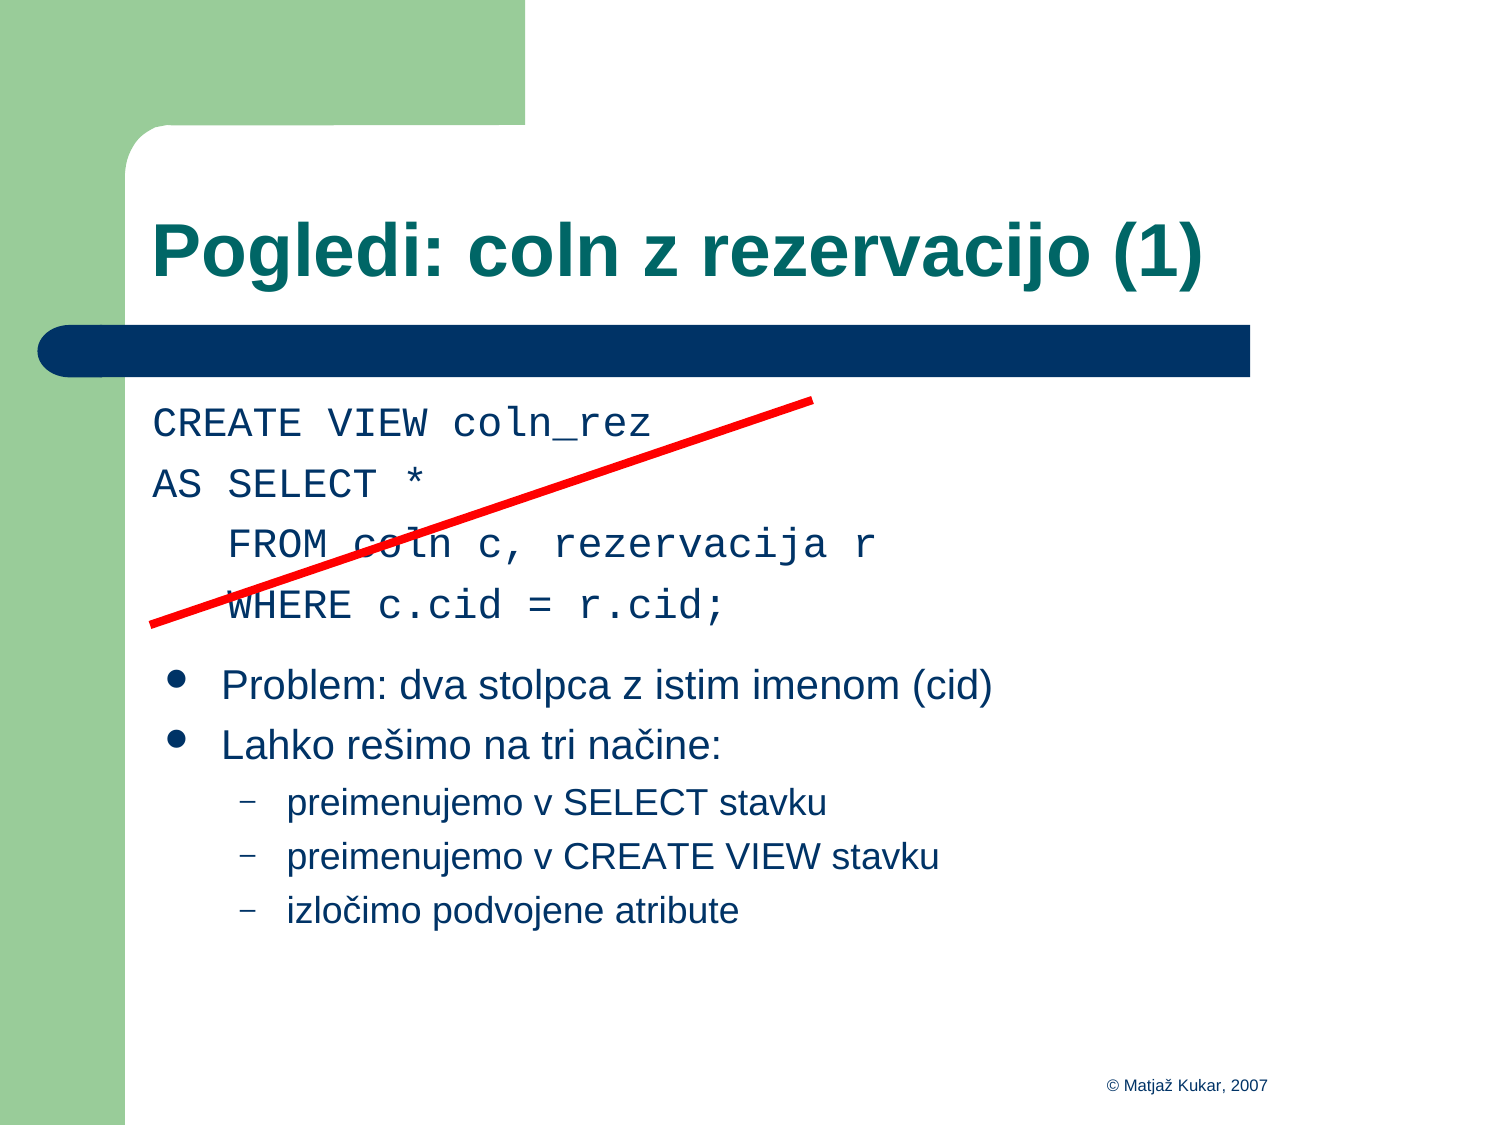

# Pogledi: coln z rezervacijo (1)
CREATE VIEW coln_rez
AS SELECT *
 FROM coln c, rezervacija r
 WHERE c.cid = r.cid;
Problem: dva stolpca z istim imenom (cid)
Lahko rešimo na tri načine:
preimenujemo v SELECT stavku
preimenujemo v CREATE VIEW stavku
izločimo podvojene atribute
© Matjaž Kukar, 2007